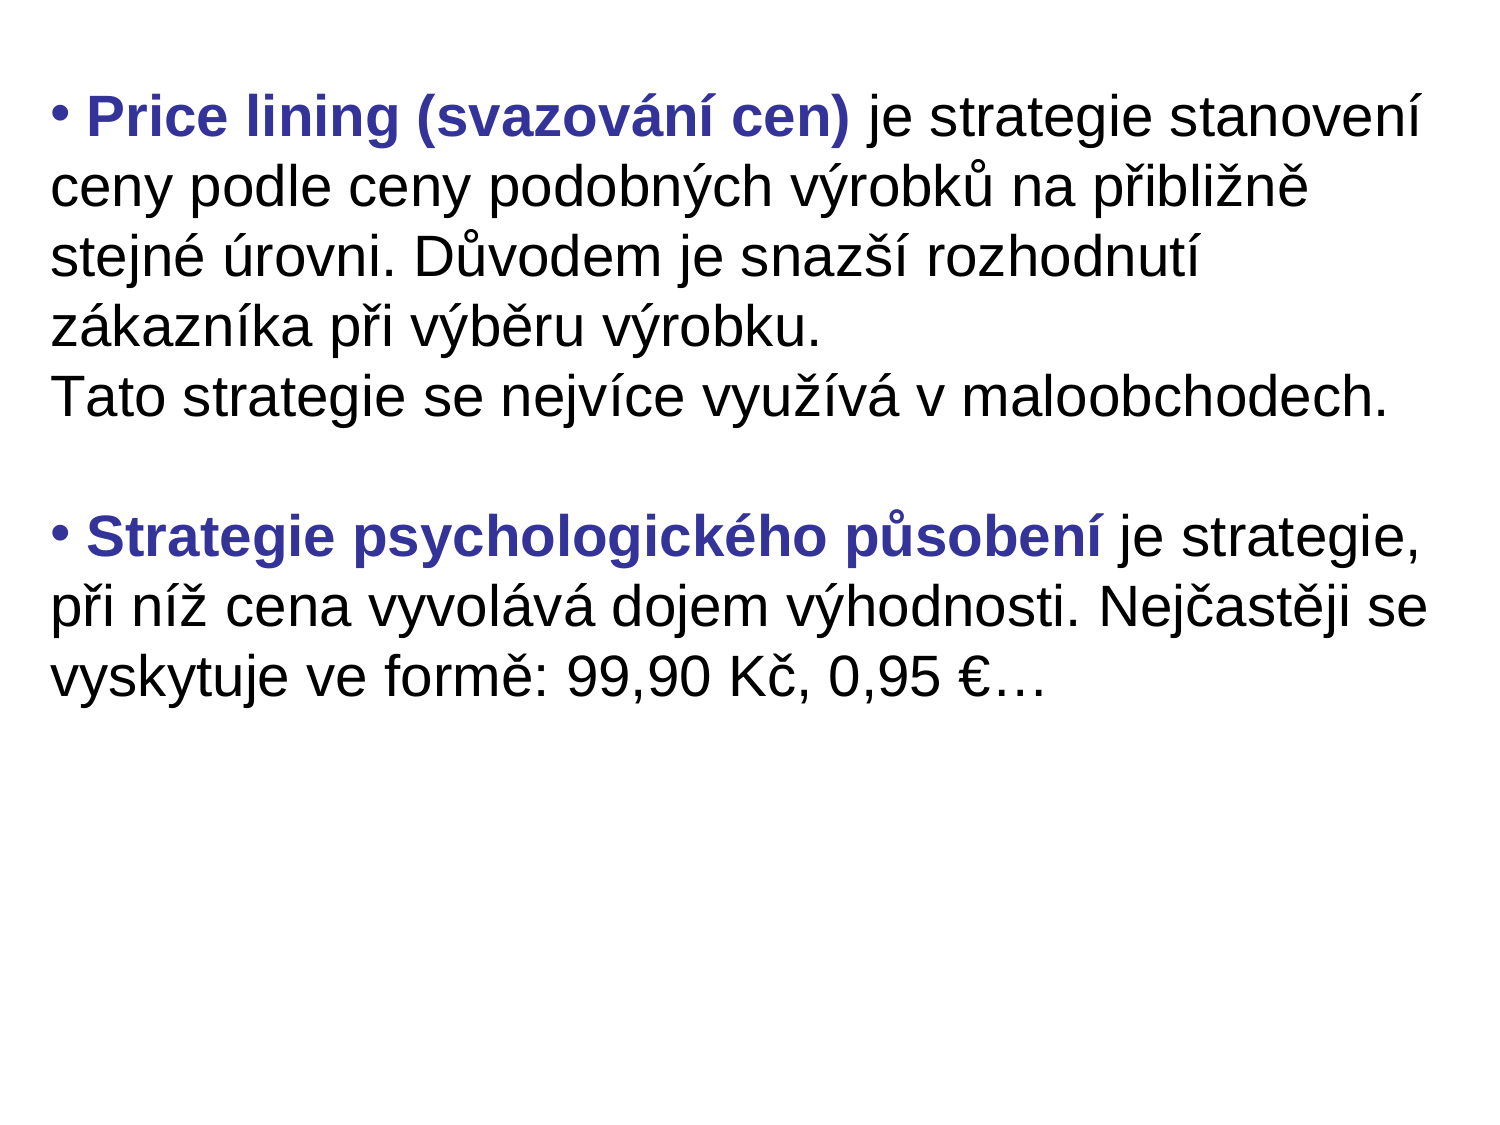

# Price lining (svazování cen) je strategie stanovení ceny podle ceny podobných výrobků na přibližně stejné úrovni. Důvodem je snazší rozhodnutí zákazníka při výběru výrobku.
Tato strategie se nejvíce využívá v maloobchodech.
 Strategie psychologického působení je strategie, při níž cena vyvolává dojem výhodnosti. Nejčastěji se vyskytuje ve formě: 99,90 Kč, 0,95 €…